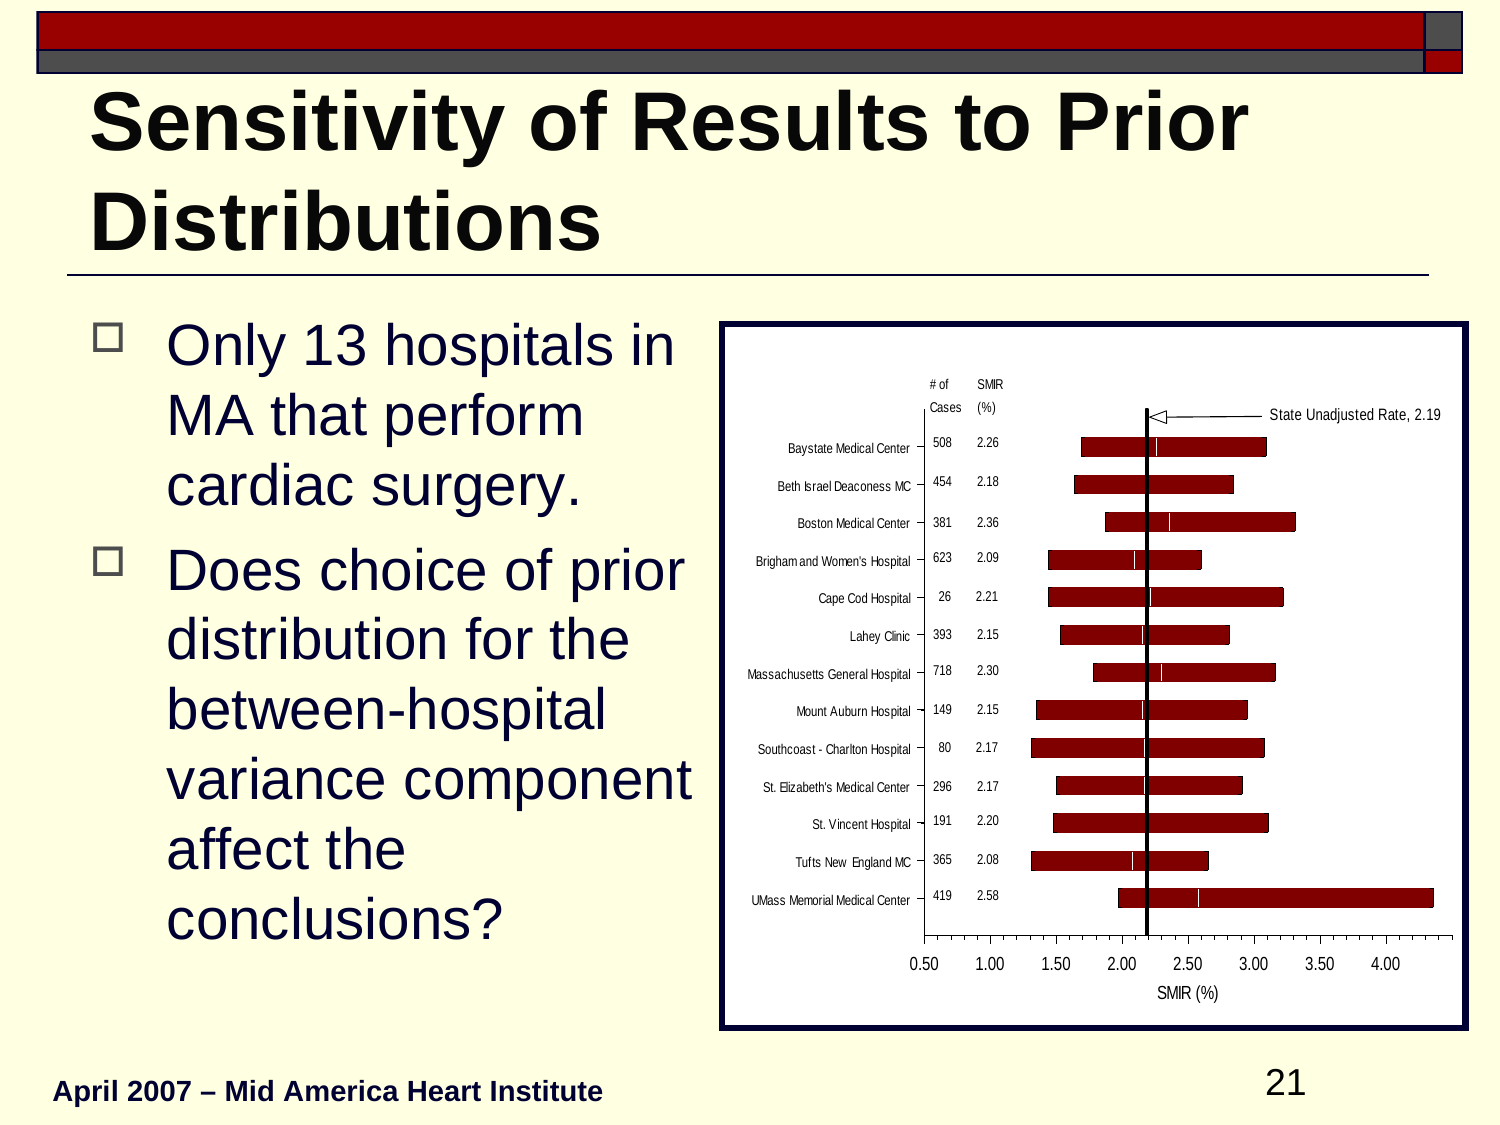

# Sensitivity of Results to Prior Distributions
Only 13 hospitals in MA that perform cardiac surgery.
Does choice of prior distribution for the between-hospital variance component affect the conclusions?
21